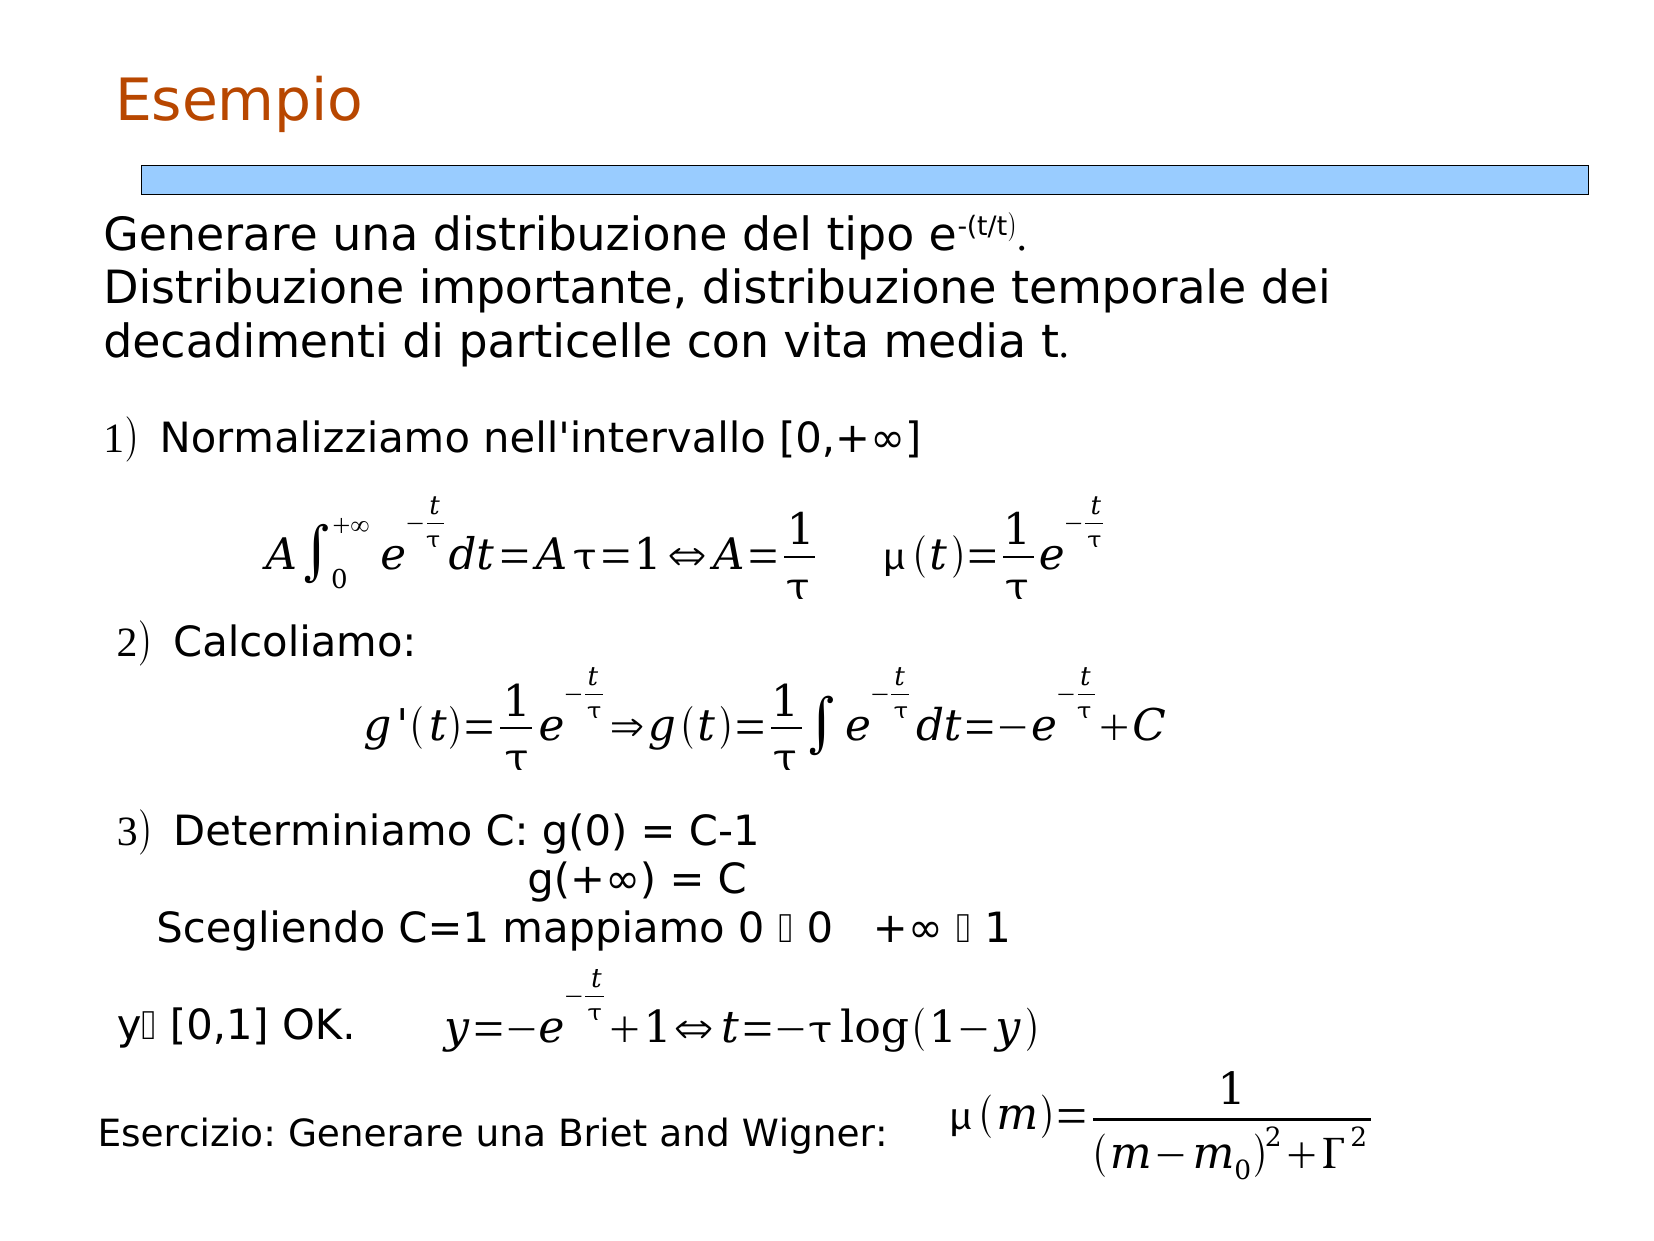

Esempio
Generare una distribuzione del tipo e-(t/t).
Distribuzione importante, distribuzione temporale dei decadimenti di particelle con vita media t.
1) Normalizziamo nell'intervallo [0,+∞]
2) Calcoliamo:
3) Determiniamo C: g(0) = C-1
 g(+∞) = C
 Scegliendo C=1 mappiamo 0  0 +∞  1
y [0,1] OK.
Esercizio: Generare una Briet and Wigner: